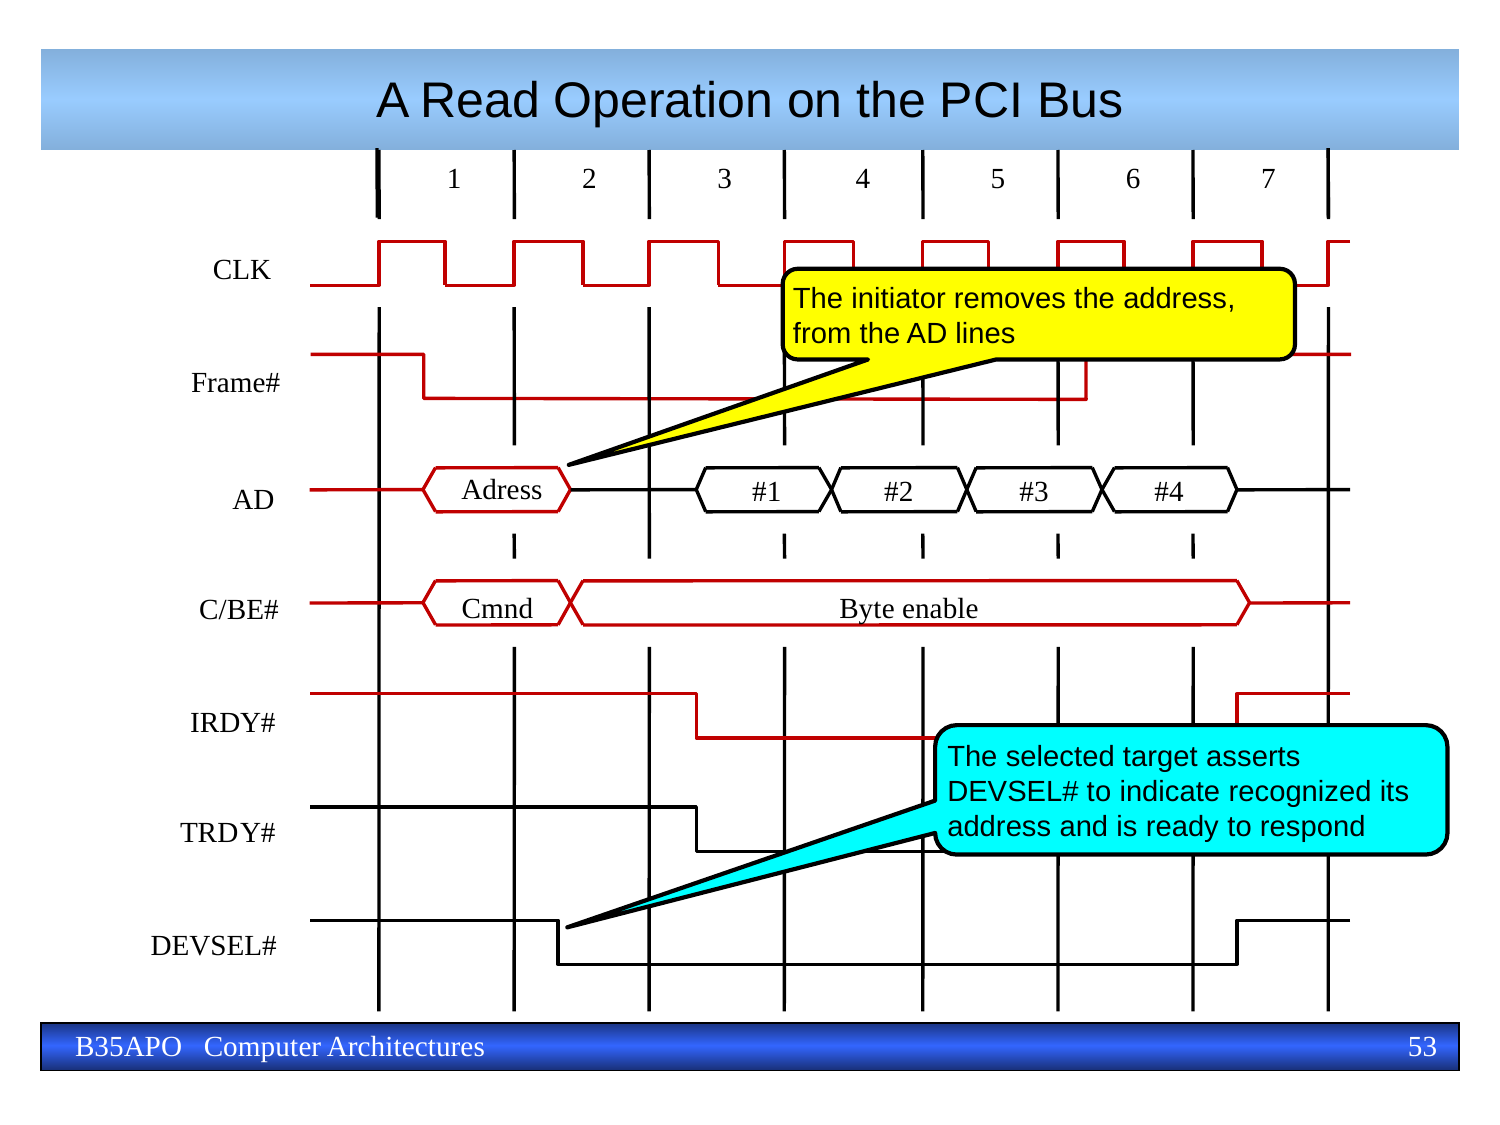

# A Read Operation on the PCI Bus
1
2
3
4
5
6
7
CLK
Frame#
Adress
#1
#2
#3
#4
AD
Cmnd
Byte enable
C/BE#
IRD
Y#
TRD
Y#
DEVSEL#
The initiator removes the address, from the AD lines
The selected target asserts DEVSEL# to indicate recognized its address and is ready to respond
B35APO Computer Architectures
53